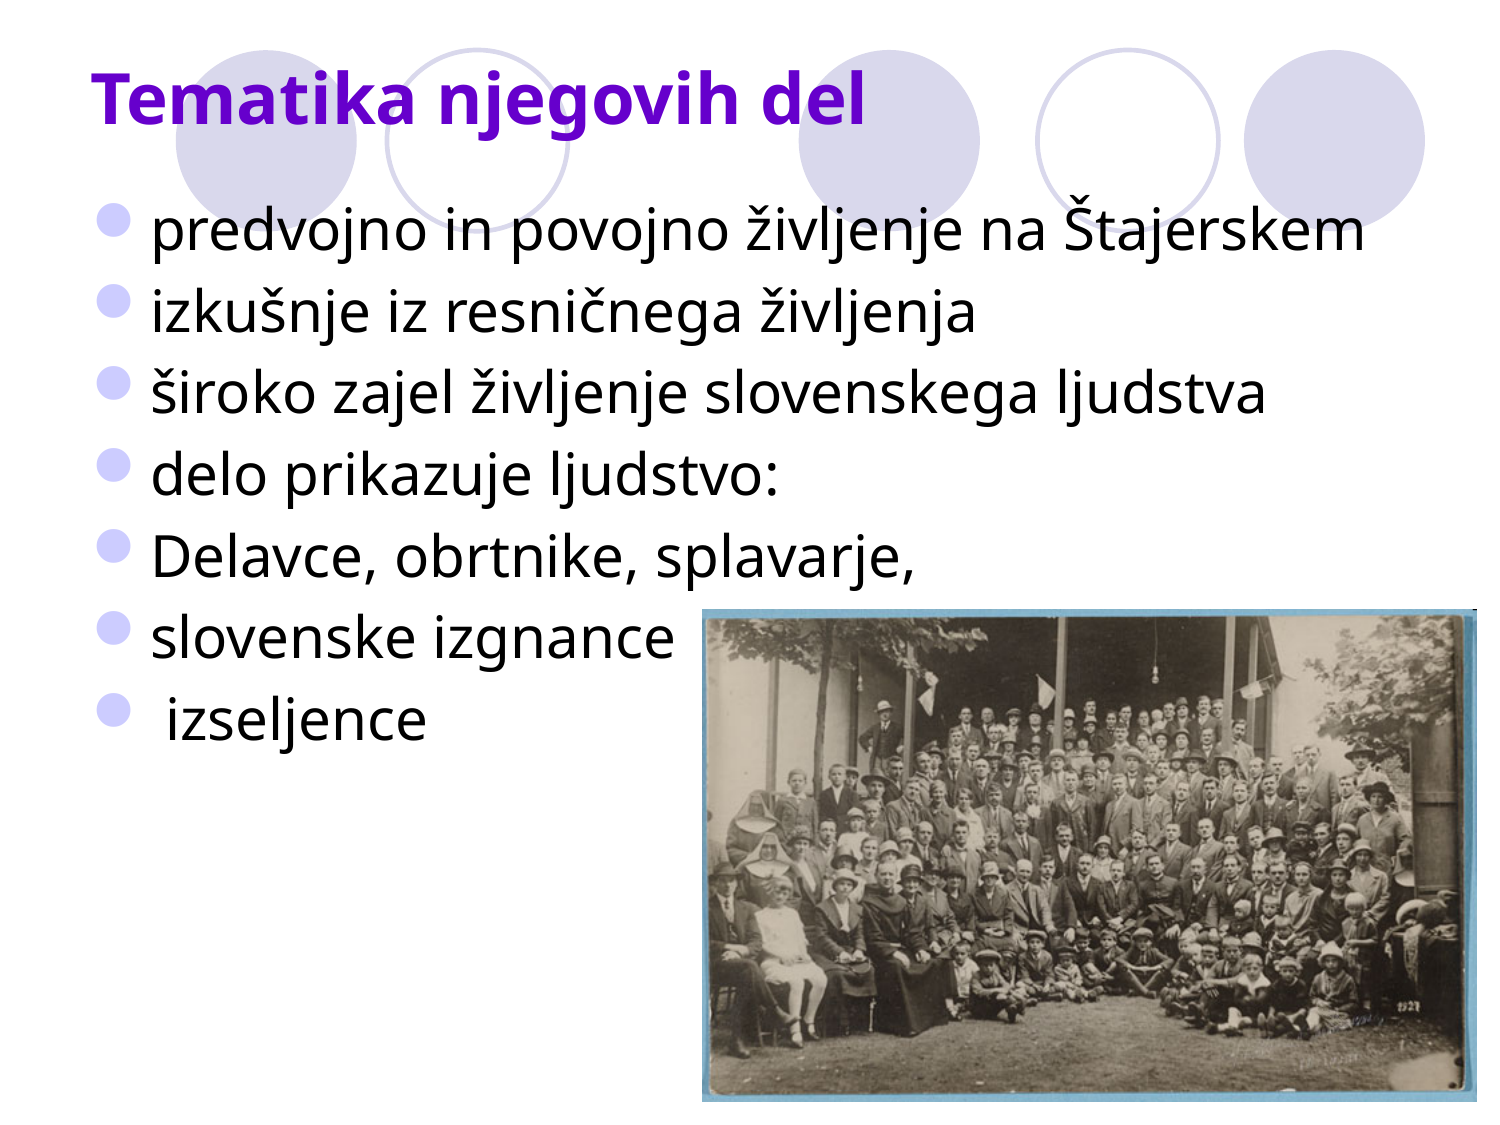

# Tematika njegovih del
predvojno in povojno življenje na Štajerskem
izkušnje iz resničnega življenja
široko zajel življenje slovenskega ljudstva
delo prikazuje ljudstvo:
Delavce, obrtnike, splavarje,
slovenske izgnance
 izseljence